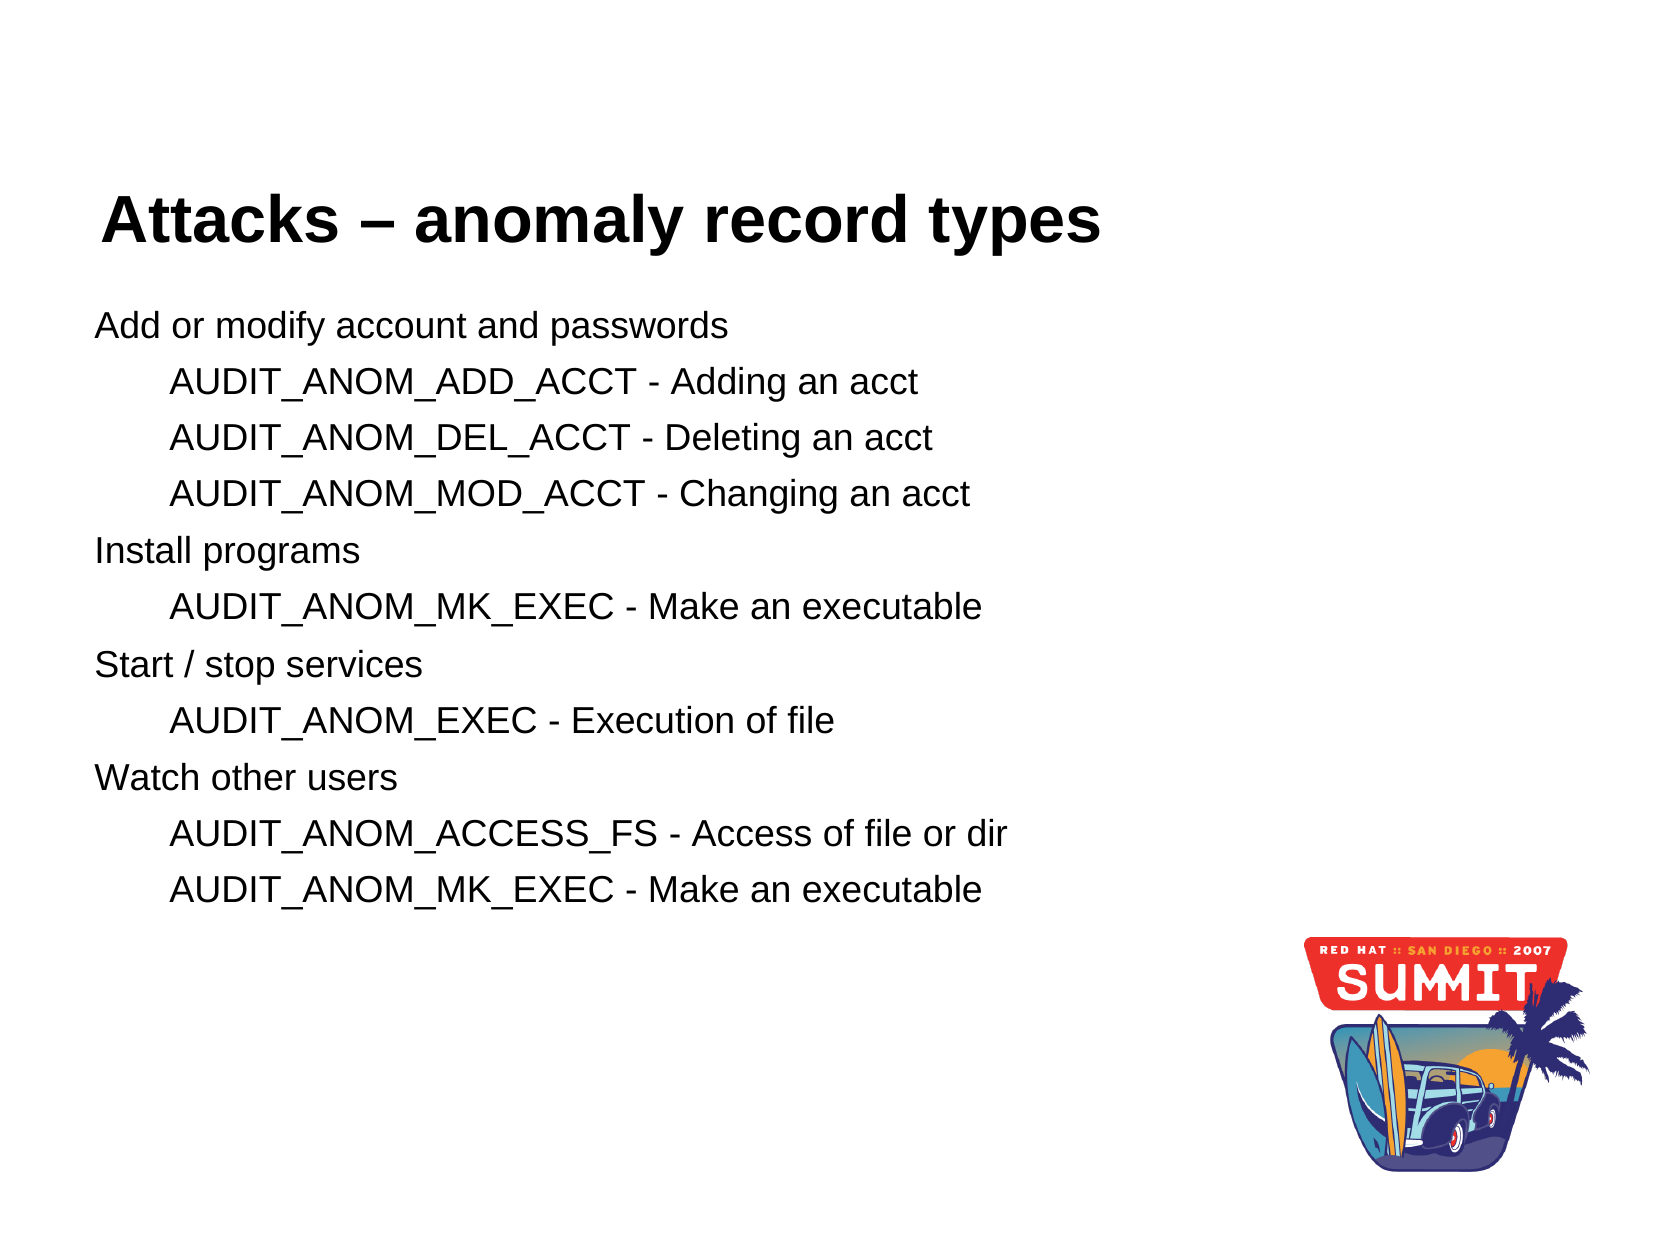

# Attacks – anomaly record types
Add or modify account and passwords
AUDIT_ANOM_ADD_ACCT - Adding an acct
AUDIT_ANOM_DEL_ACCT - Deleting an acct
AUDIT_ANOM_MOD_ACCT - Changing an acct
Install programs
AUDIT_ANOM_MK_EXEC - Make an executable
Start / stop services
AUDIT_ANOM_EXEC - Execution of file
Watch other users
AUDIT_ANOM_ACCESS_FS - Access of file or dir
AUDIT_ANOM_MK_EXEC - Make an executable